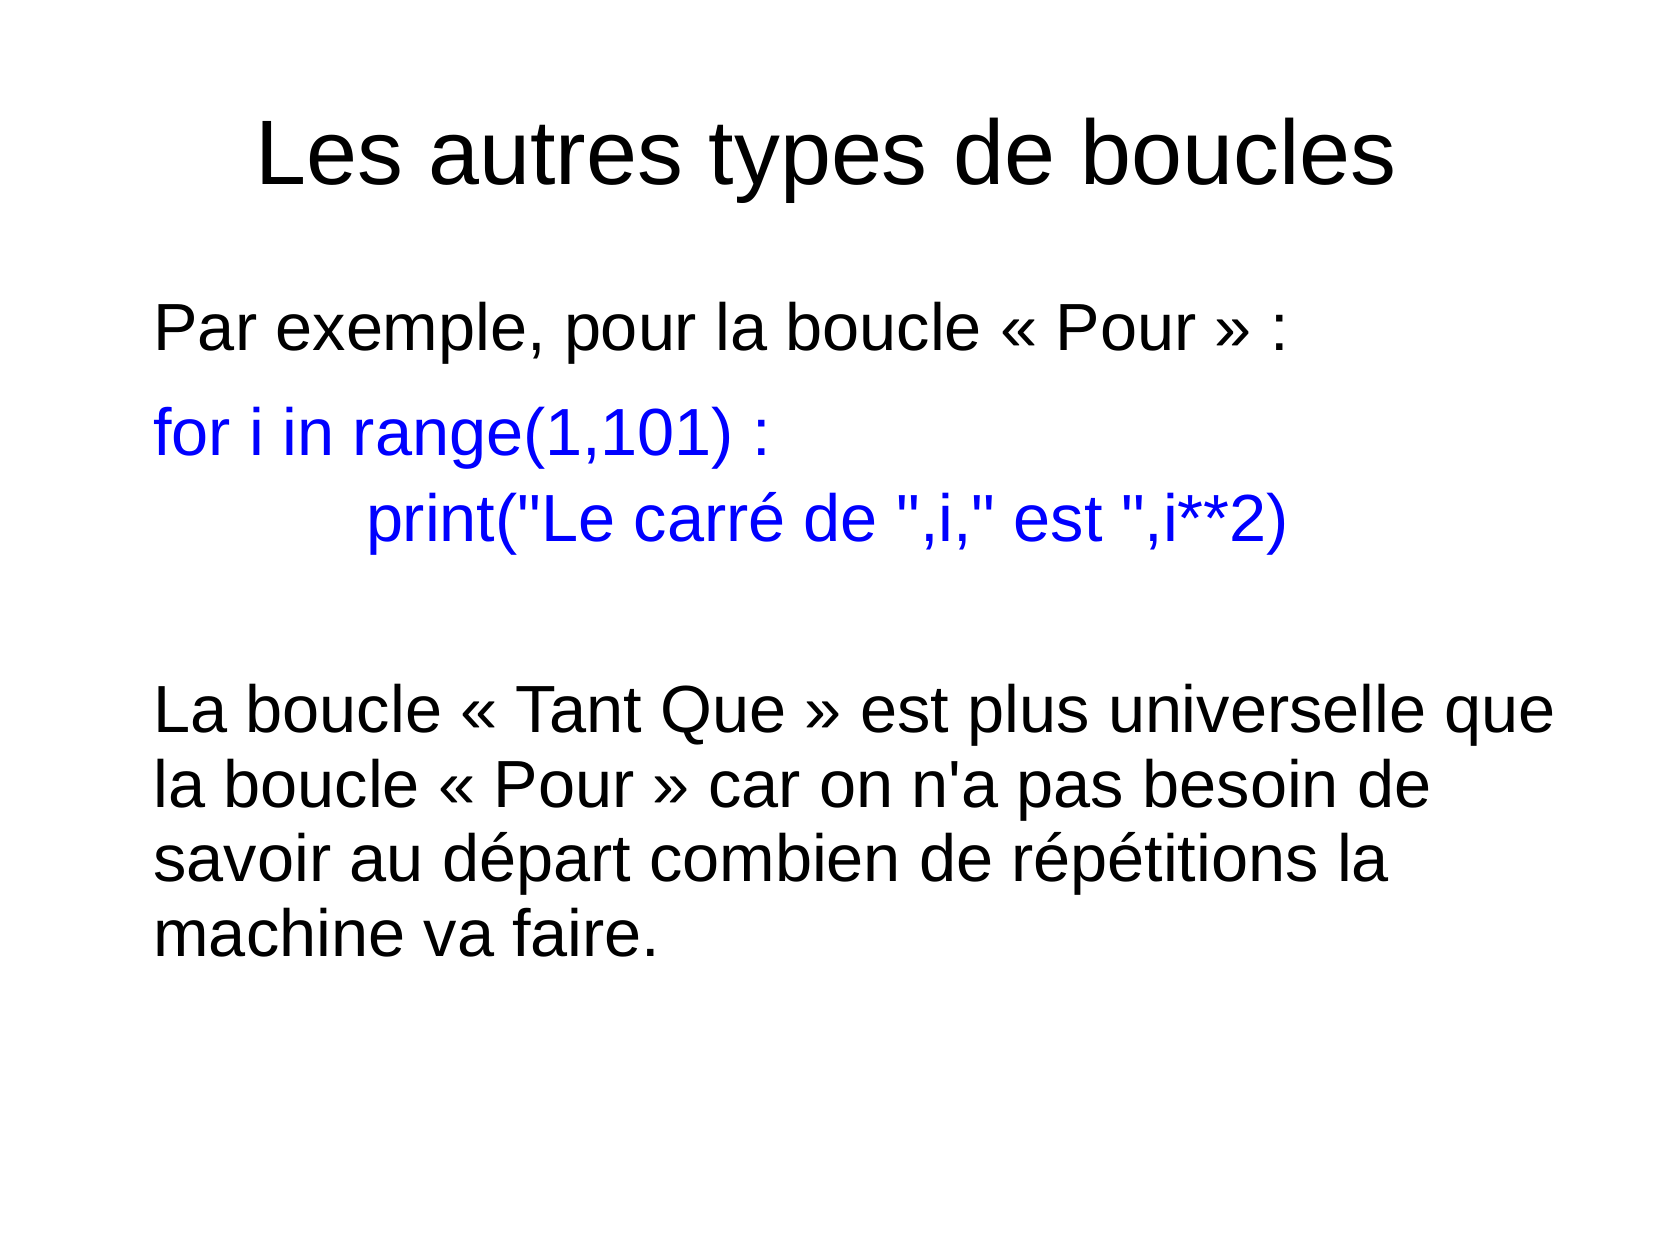

# Les autres types de boucles
Par exemple, pour la boucle « Pour » :
for i in range(1,101) :
print("Le carré de ",i," est ",i**2)
La boucle « Tant Que » est plus universelle que la boucle « Pour » car on n'a pas besoin de savoir au départ combien de répétitions la machine va faire.